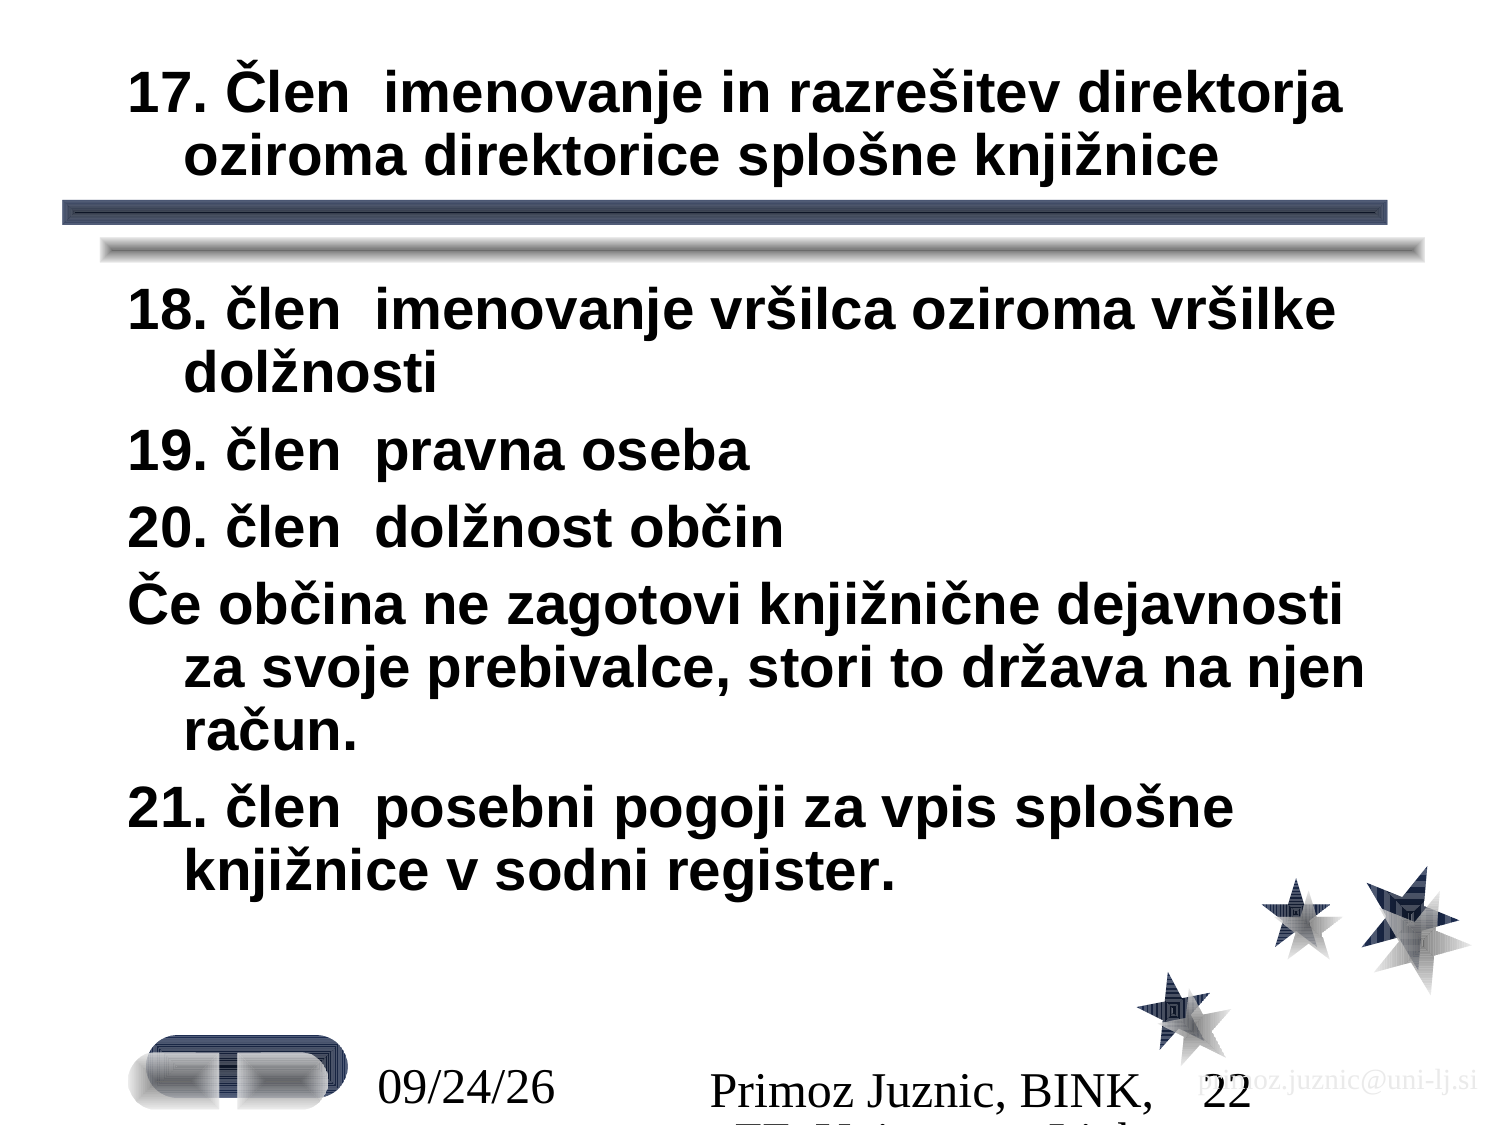

#
17. Člen imenovanje in razrešitev direktorja oziroma direktorice splošne knjižnice
18. člen imenovanje vršilca oziroma vršilke dolžnosti
19. člen pravna oseba
20. člen dolžnost občin
Če občina ne zagotovi knjižnične dejavnosti za svoje prebivalce, stori to država na njen račun.
21. člen posebni pogoji za vpis splošne knjižnice v sodni register.
Primoz Juznic, BINK, FF, Univerza v Ljubljani
22